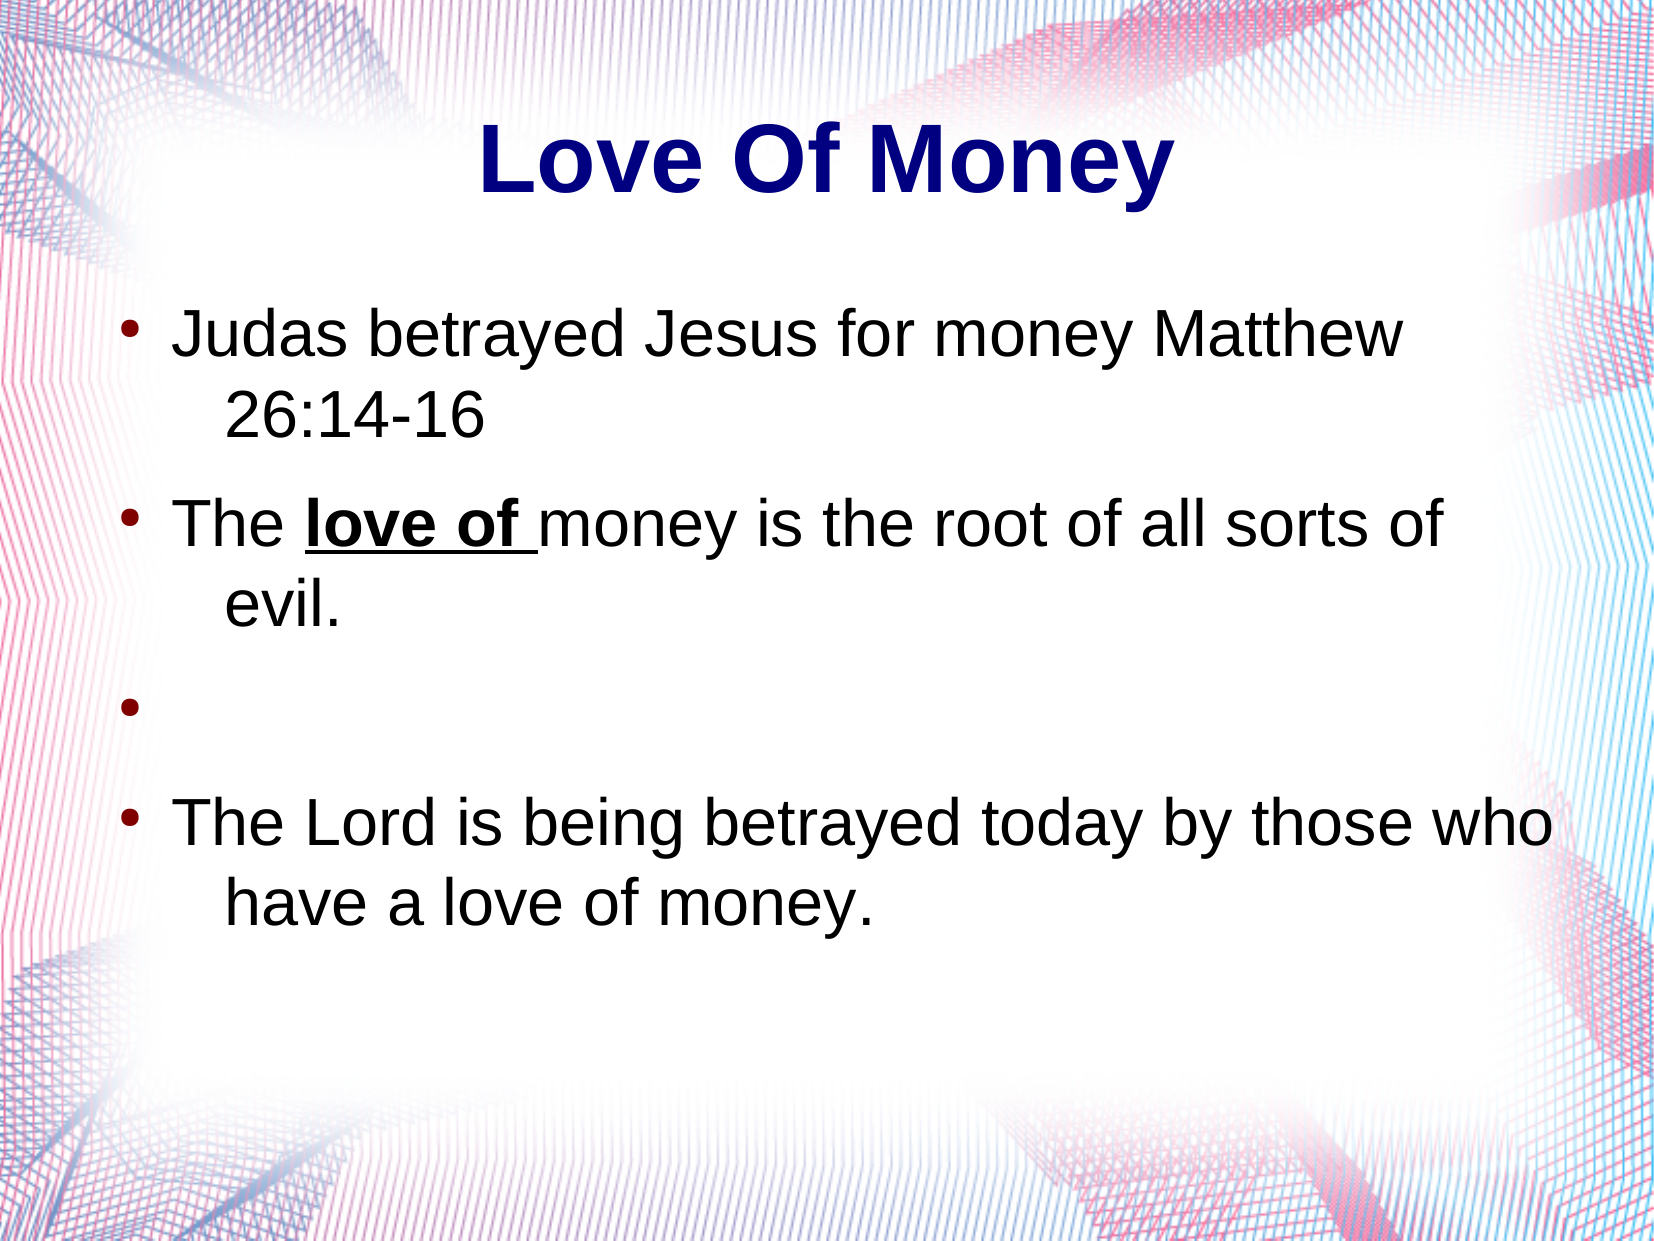

# Love Of Money
Judas betrayed Jesus for money Matthew 26:14-16
The love of money is the root of all sorts of evil.
The Lord is being betrayed today by those who have a love of money.